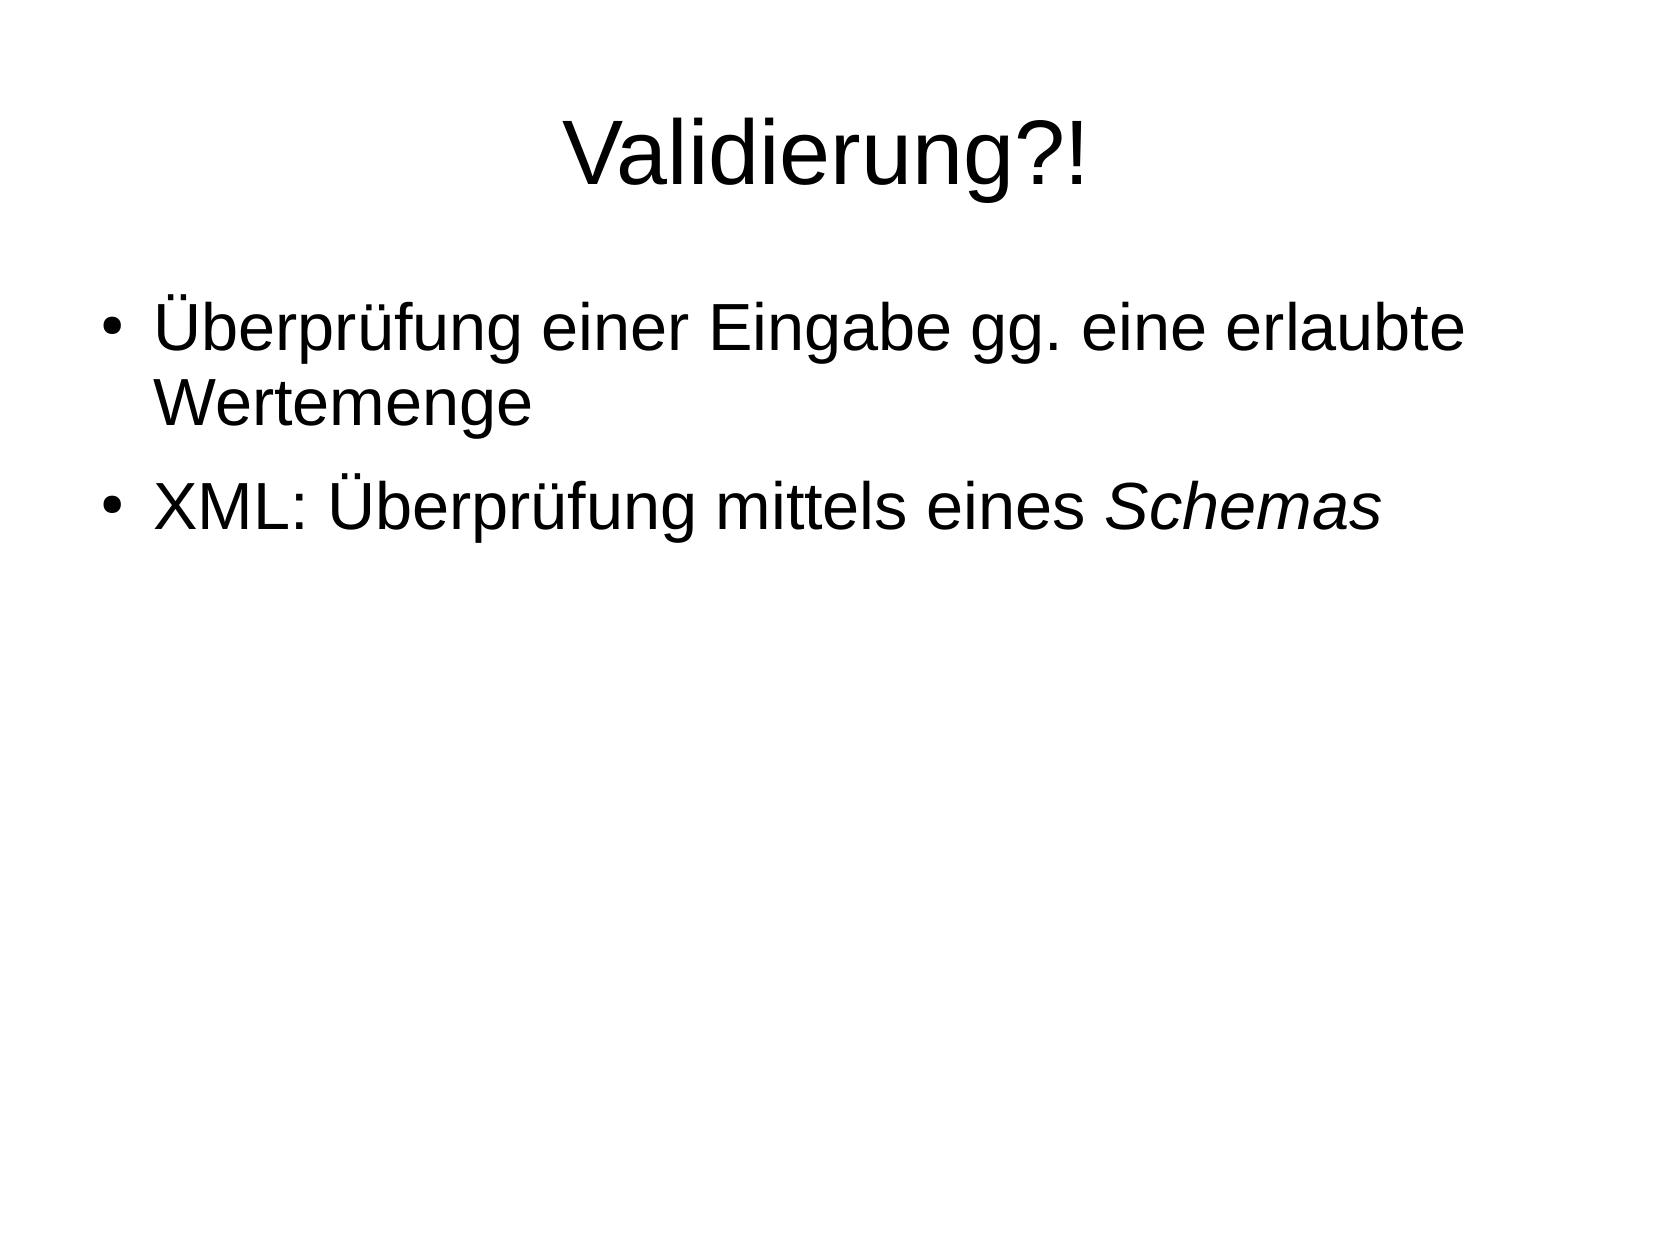

# Validierung?!
Überprüfung einer Eingabe gg. eine erlaubte Wertemenge
XML: Überprüfung mittels eines Schemas